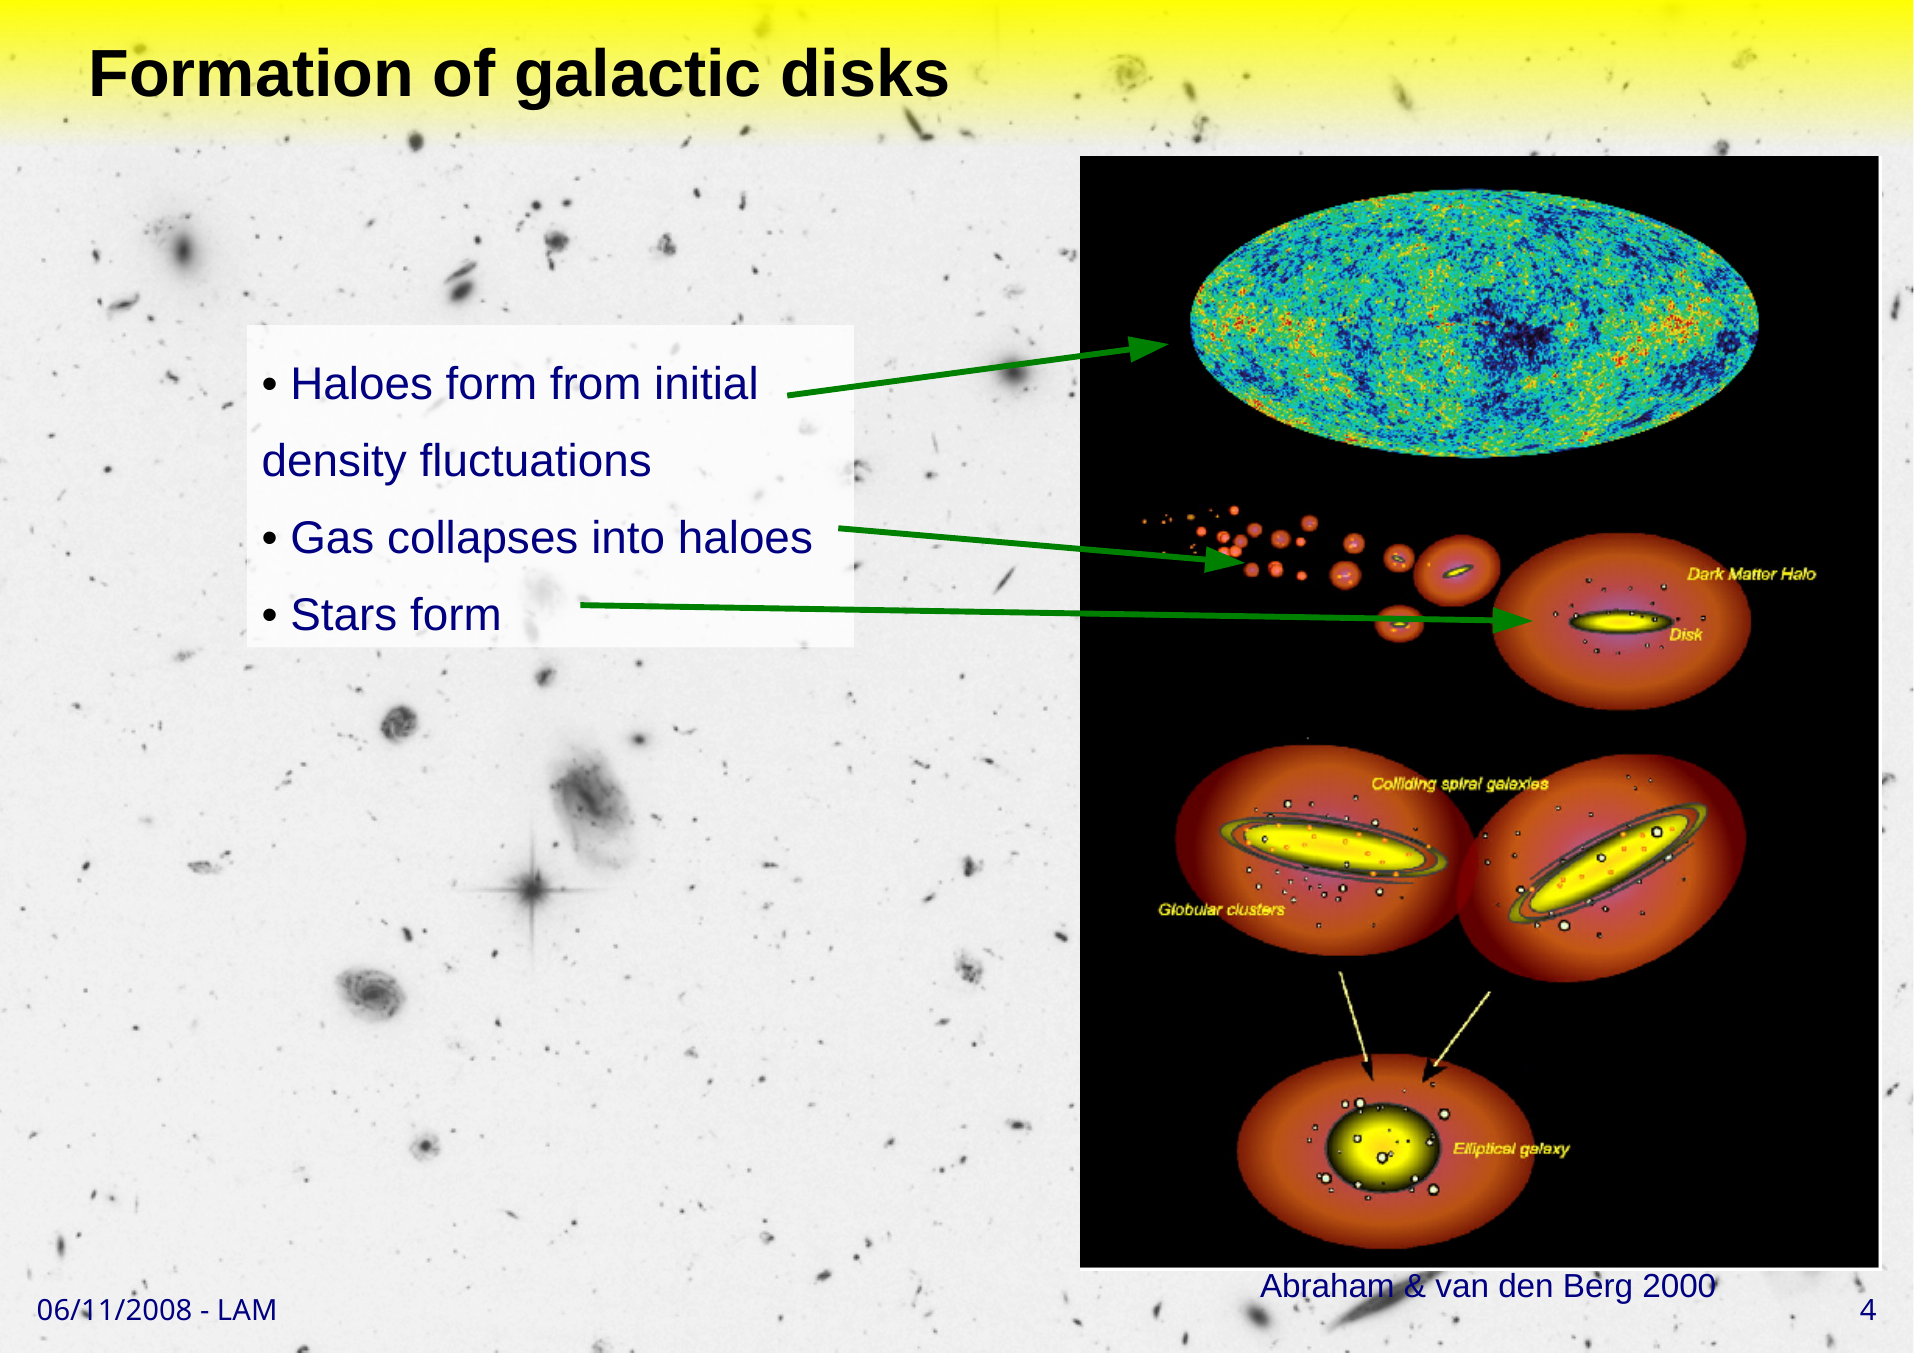

# Formation of galactic disks
 Haloes form from initial density fluctuations
 Gas collapses into haloes
 Stars form
Abraham & van den Berg 2000
4
06/11/2008 - LAM